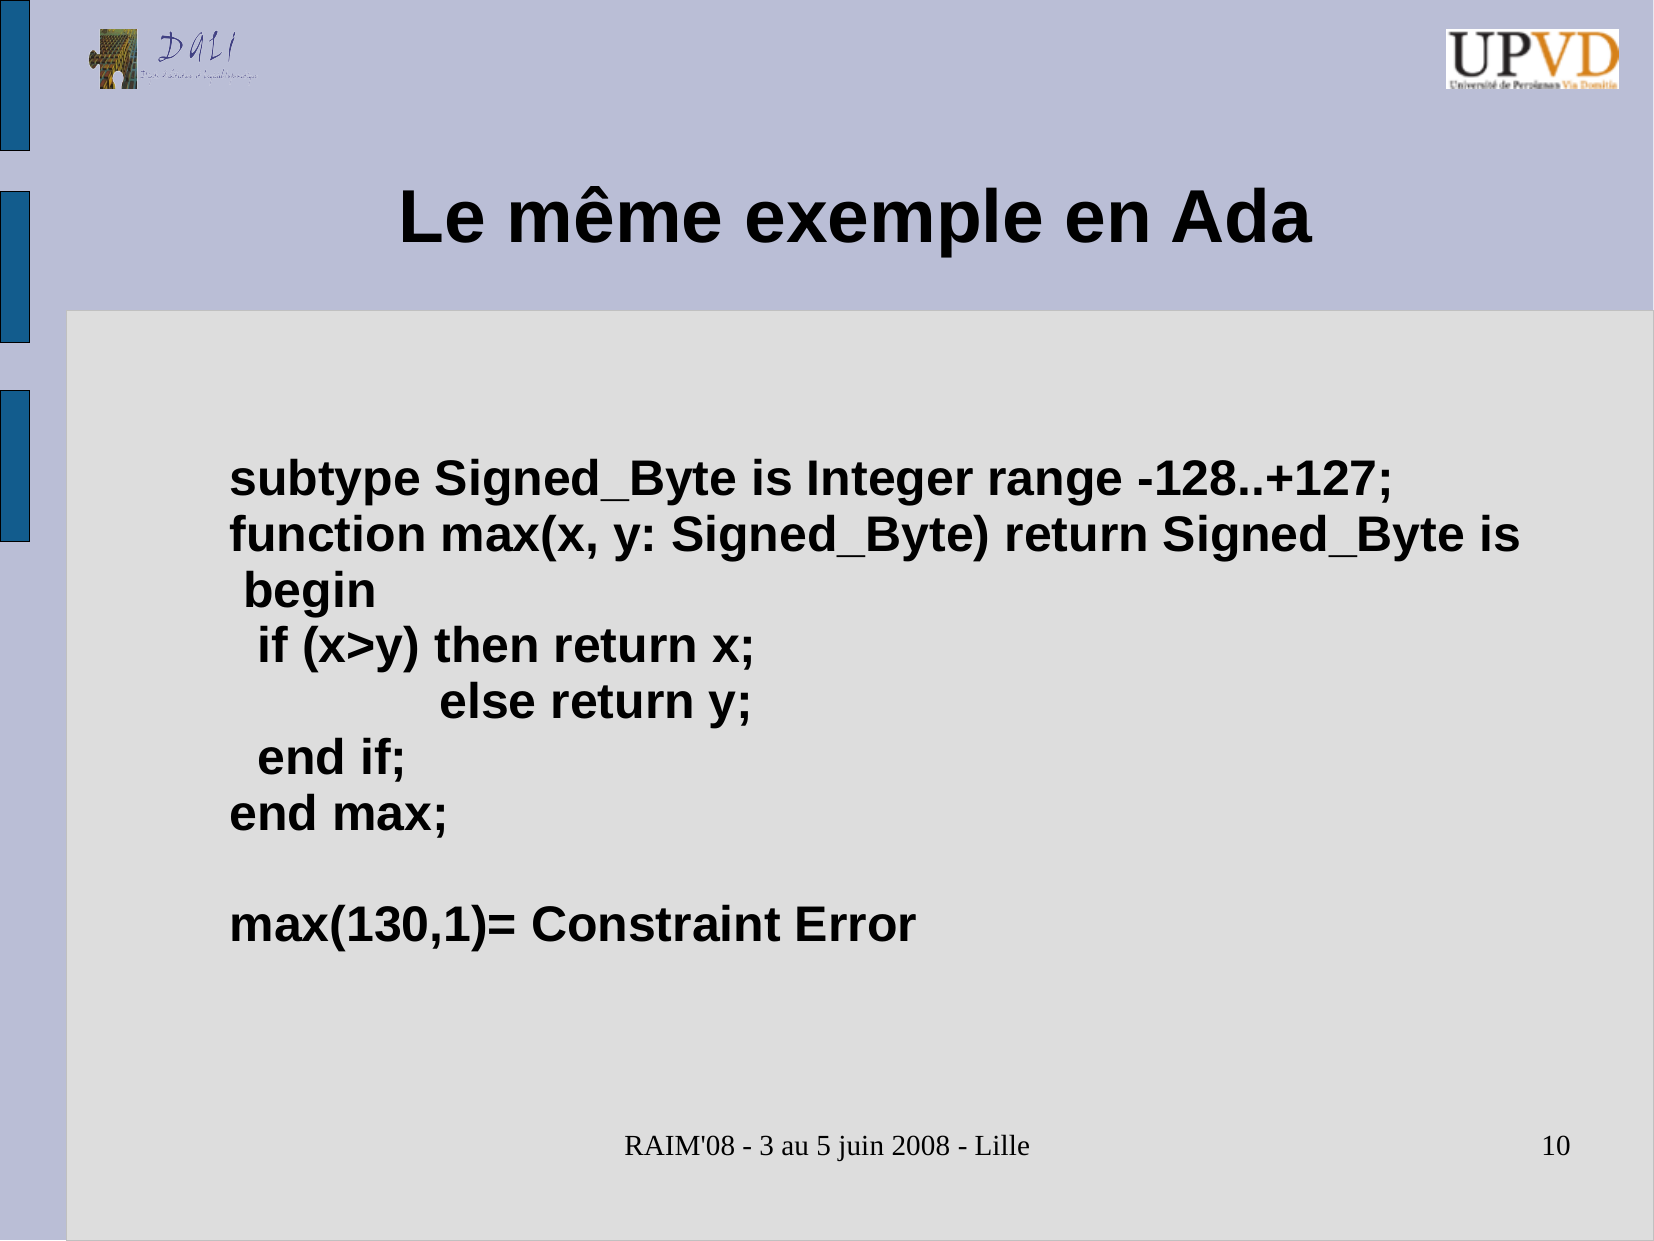

Le même exemple en Ada
subtype Signed_Byte is Integer range -128..+127;
function max(x, y: Signed_Byte) return Signed_Byte is
 begin
 if (x>y) then return x;
 else return y;
 end if;
end max;
max(130,1)= Constraint Error
RAIM'08 - 3 au 5 juin 2008 - Lille
10